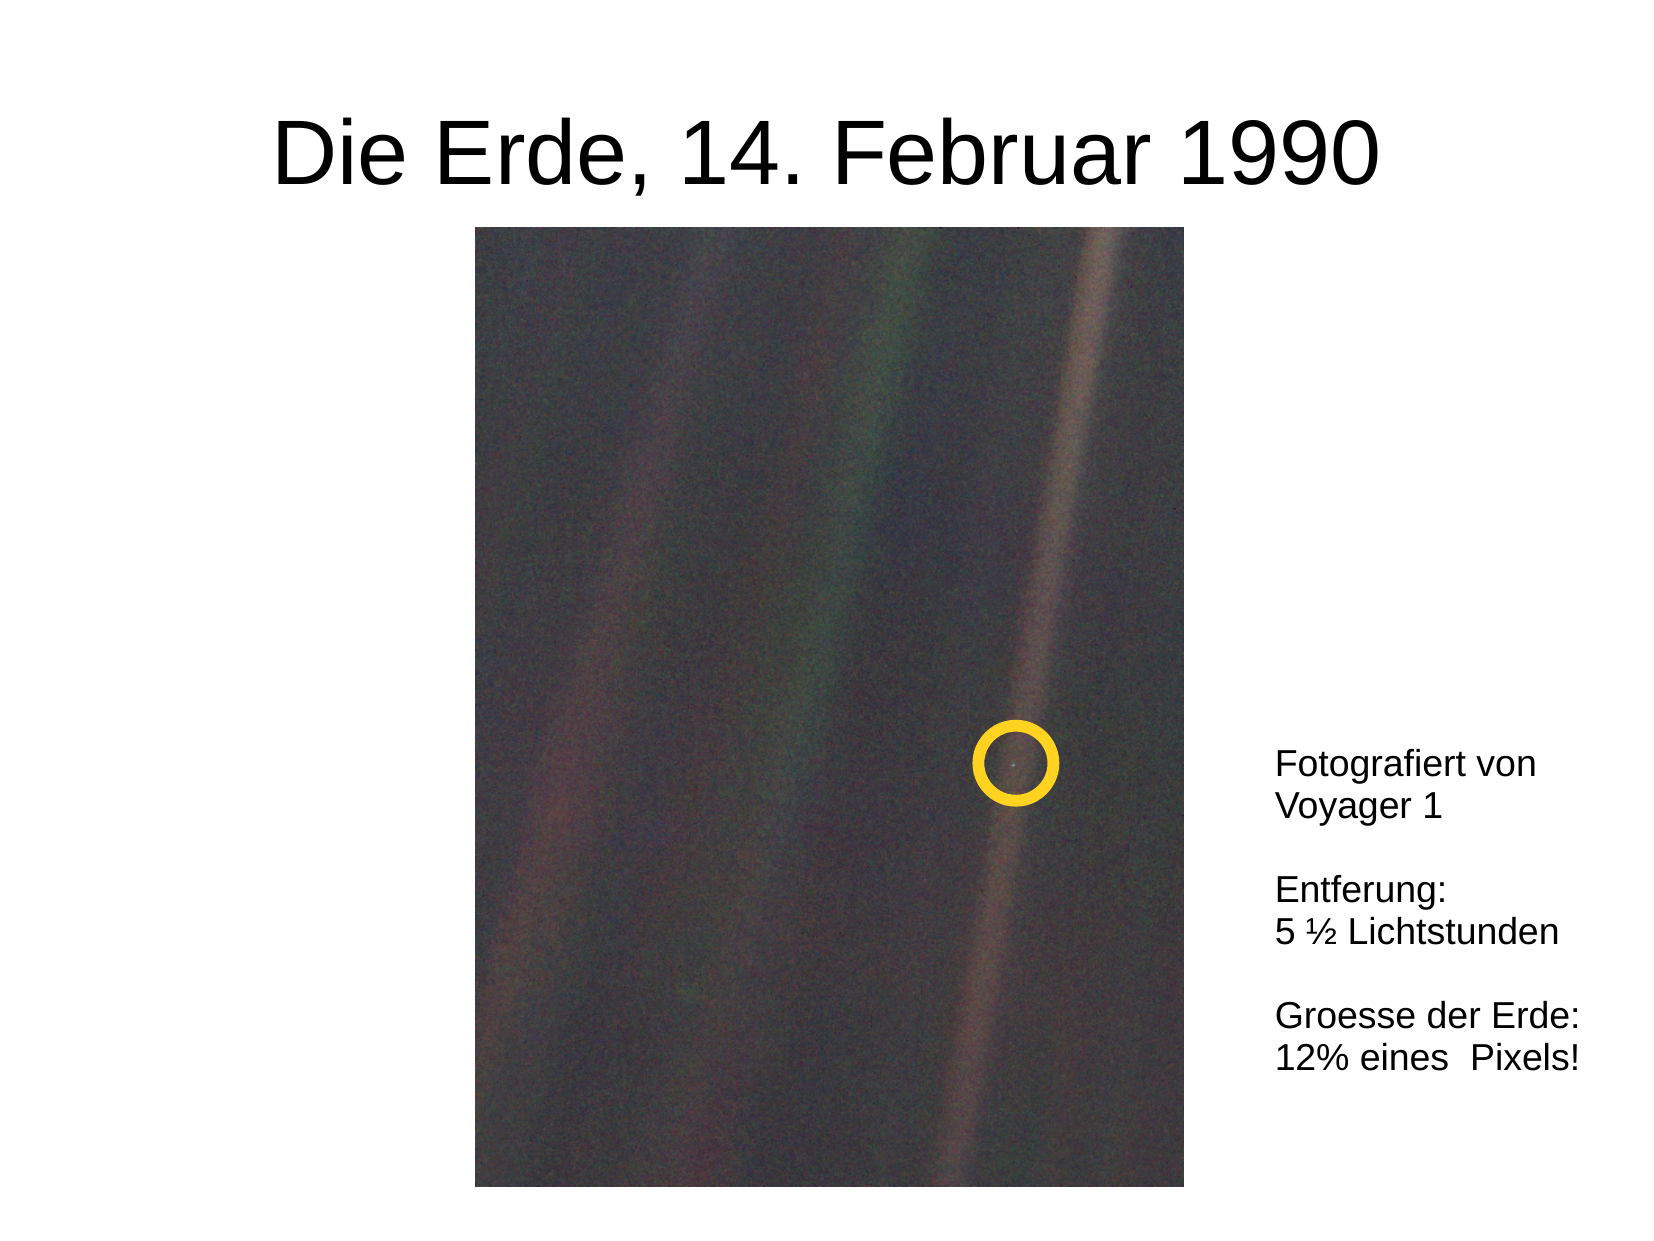

# Die Erde, 14. Februar 1990
Fotografiert von
Voyager 1
Entferung:
5 ½ Lichtstunden
Groesse der Erde:
12% eines Pixels!